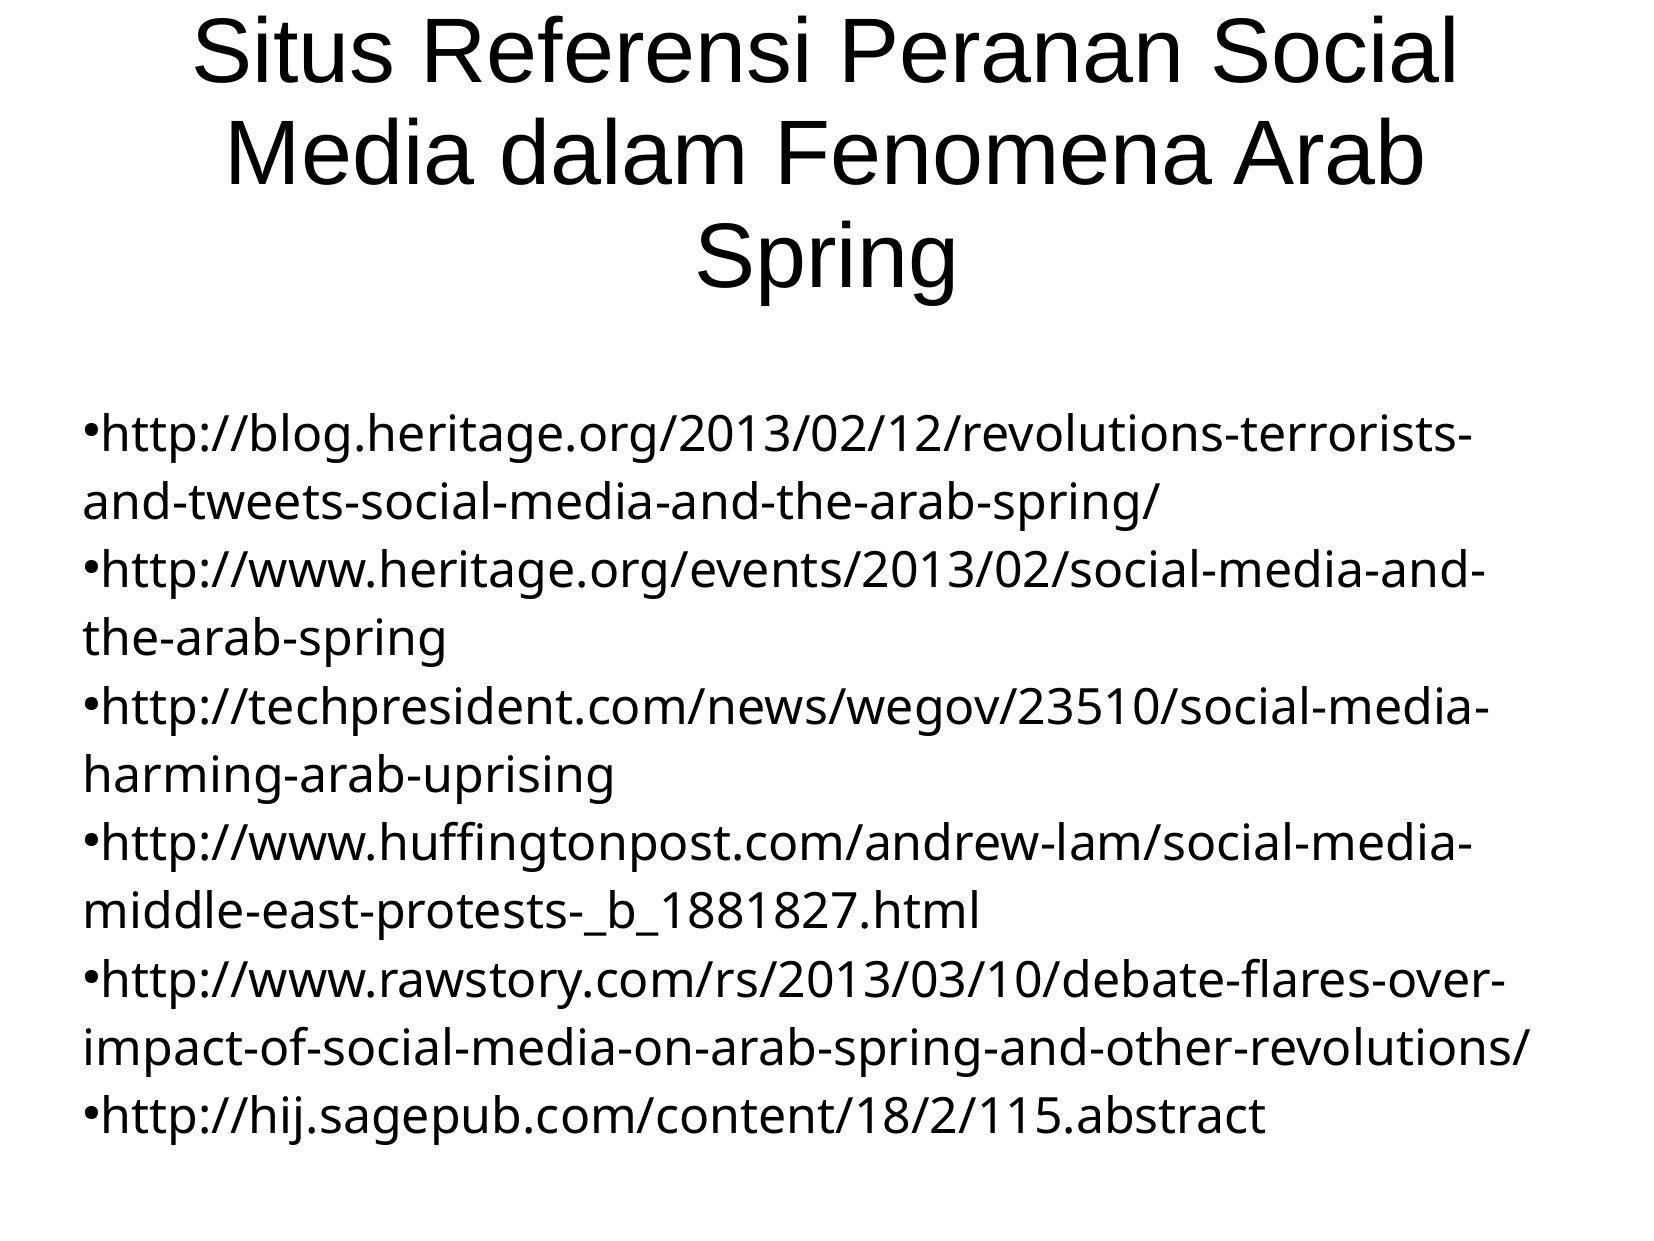

# Situs Referensi Peranan Social Media dalam Fenomena Arab Spring
http://blog.heritage.org/2013/02/12/revolutions-terrorists-and-tweets-social-media-and-the-arab-spring/
http://www.heritage.org/events/2013/02/social-media-and-the-arab-spring
http://techpresident.com/news/wegov/23510/social-media-harming-arab-uprising
http://www.huffingtonpost.com/andrew-lam/social-media-middle-east-protests-_b_1881827.html
http://www.rawstory.com/rs/2013/03/10/debate-flares-over-impact-of-social-media-on-arab-spring-and-other-revolutions/
http://hij.sagepub.com/content/18/2/115.abstract